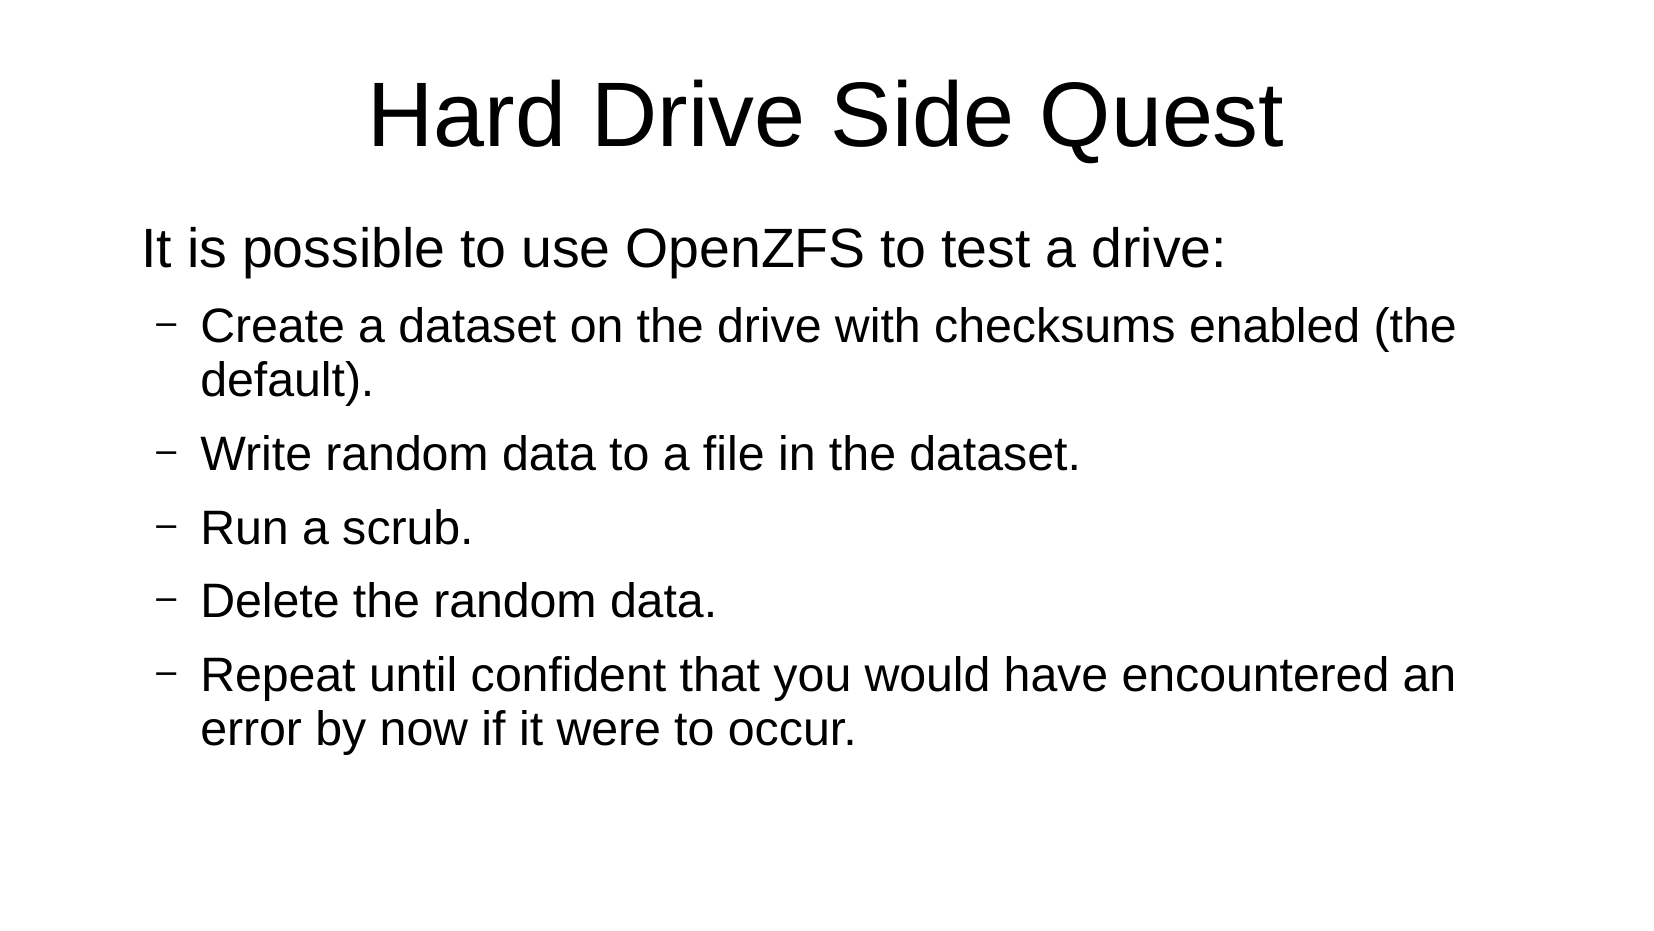

# Hard Drive Side Quest
It is possible to use OpenZFS to test a drive:
Create a dataset on the drive with checksums enabled (the default).
Write random data to a file in the dataset.
Run a scrub.
Delete the random data.
Repeat until confident that you would have encountered an error by now if it were to occur.